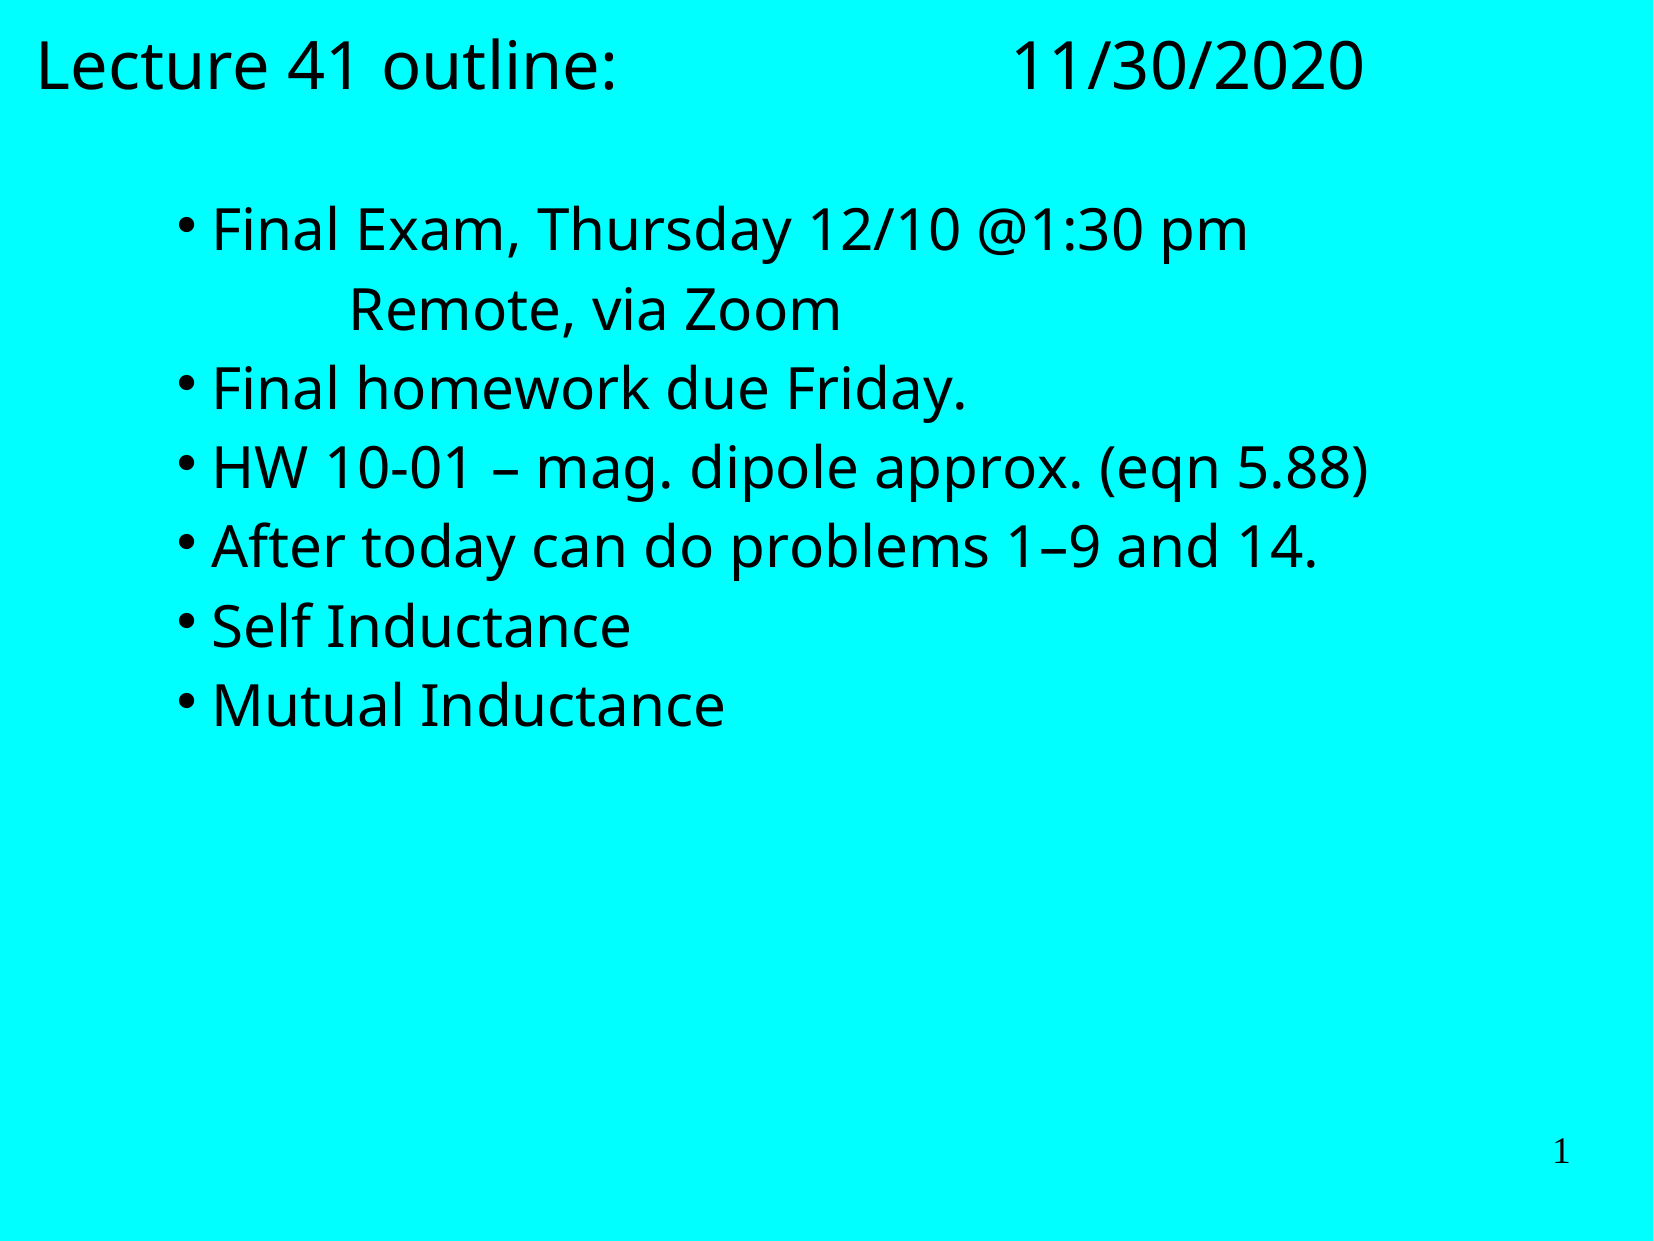

Lecture 41 outline:						11/30/2020
Final Exam, Thursday 12/10 @1:30 pm
 Remote, via Zoom
Final homework due Friday.
HW 10-01 – mag. dipole approx. (eqn 5.88)
After today can do problems 1–9 and 14.
Self Inductance
Mutual Inductance
1